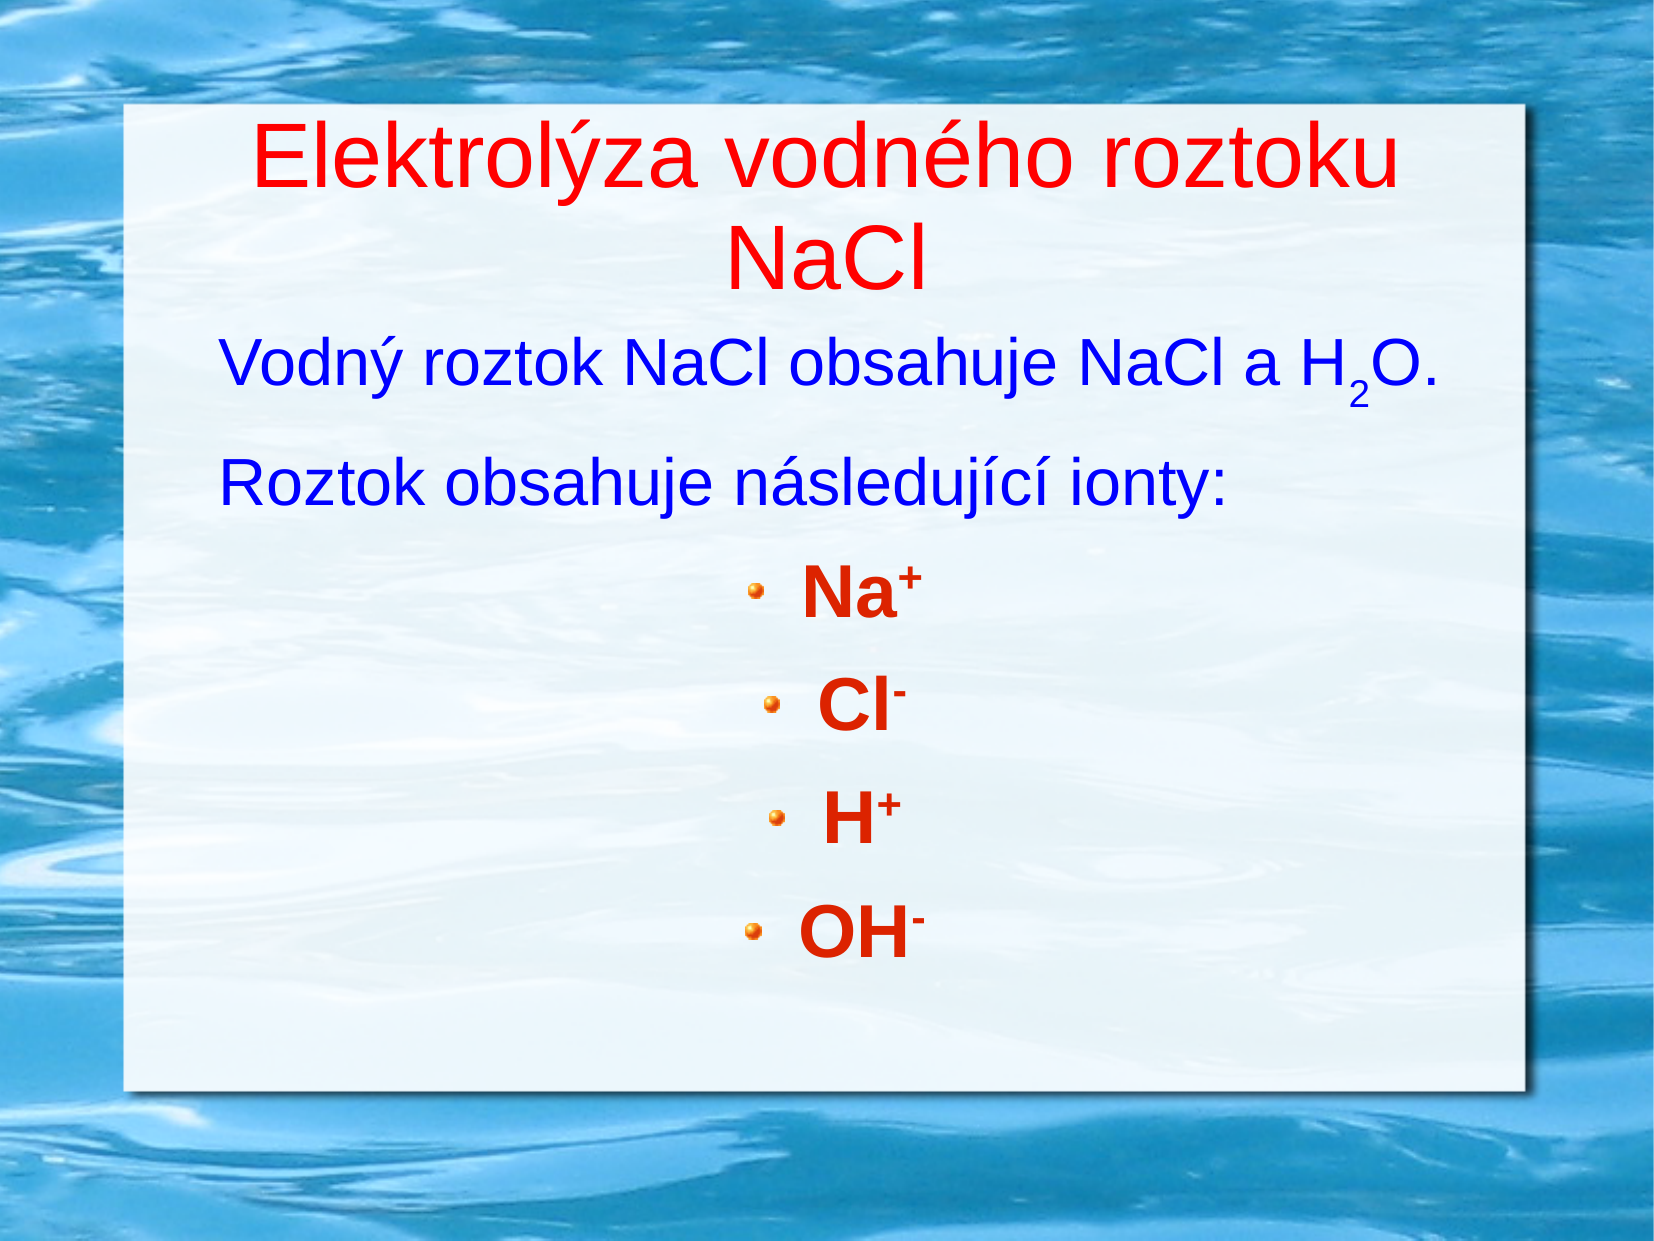

# Elektrolýza vodného roztoku NaCl
Vodný roztok NaCl obsahuje NaCl a H2O.
Roztok obsahuje následující ionty:
Na+
Cl-
H+
OH-